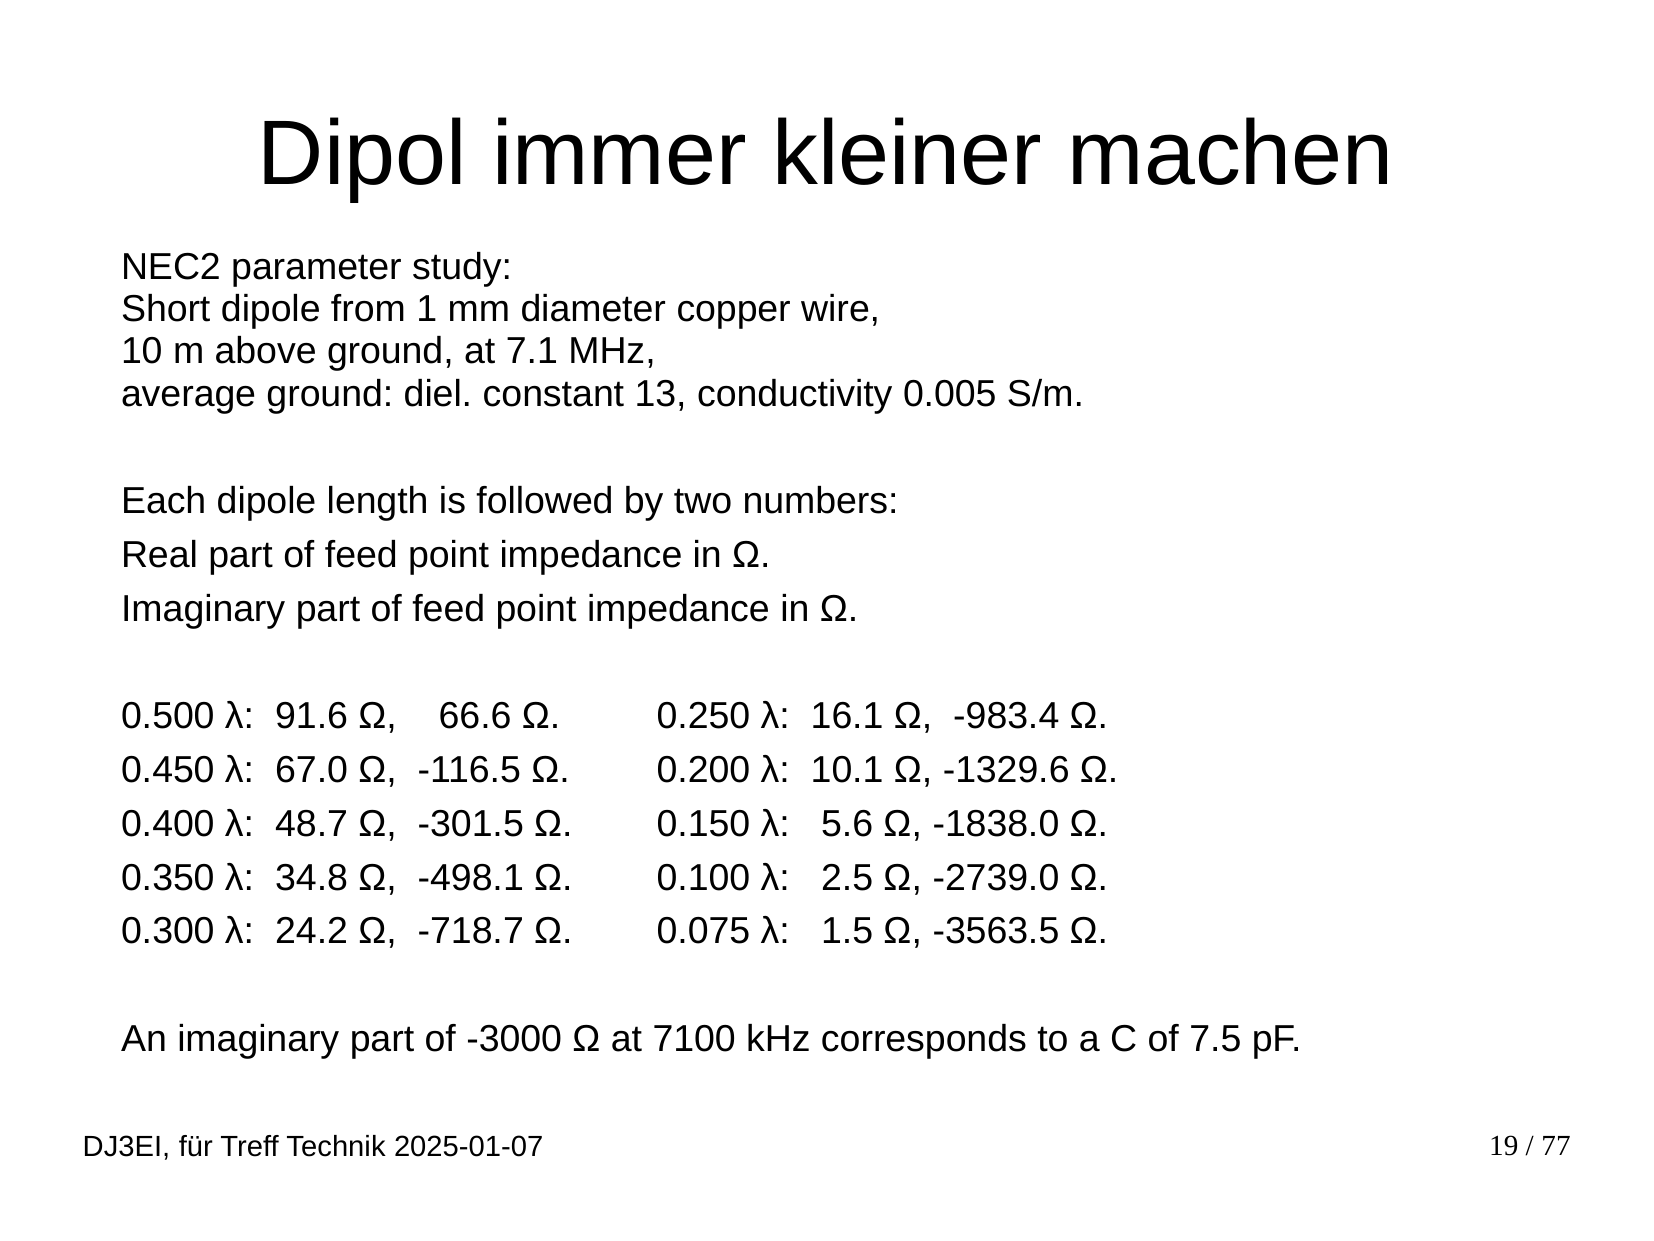

# Dipol immer kleiner machen
NEC2 parameter study:
Short dipole from 1 mm diameter copper wire,
10 m above ground, at 7.1 MHz,
average ground: diel. constant 13, conductivity 0.005 S/m.
Each dipole length is followed by two numbers:
Real part of feed point impedance in Ω.
Imaginary part of feed point impedance in Ω.
0.500 λ: 91.6 Ω, 66.6 Ω.
0.450 λ: 67.0 Ω, -116.5 Ω.
0.400 λ: 48.7 Ω, -301.5 Ω.
0.350 λ: 34.8 Ω, -498.1 Ω.
0.300 λ: 24.2 Ω, -718.7 Ω.
An imaginary part of -3000 Ω at 7100 kHz corresponds to a C of 7.5 pF.
0.250 λ: 16.1 Ω, -983.4 Ω.
0.200 λ: 10.1 Ω, -1329.6 Ω.
0.150 λ: 5.6 Ω, -1838.0 Ω.
0.100 λ: 2.5 Ω, -2739.0 Ω.
0.075 λ: 1.5 Ω, -3563.5 Ω.
19